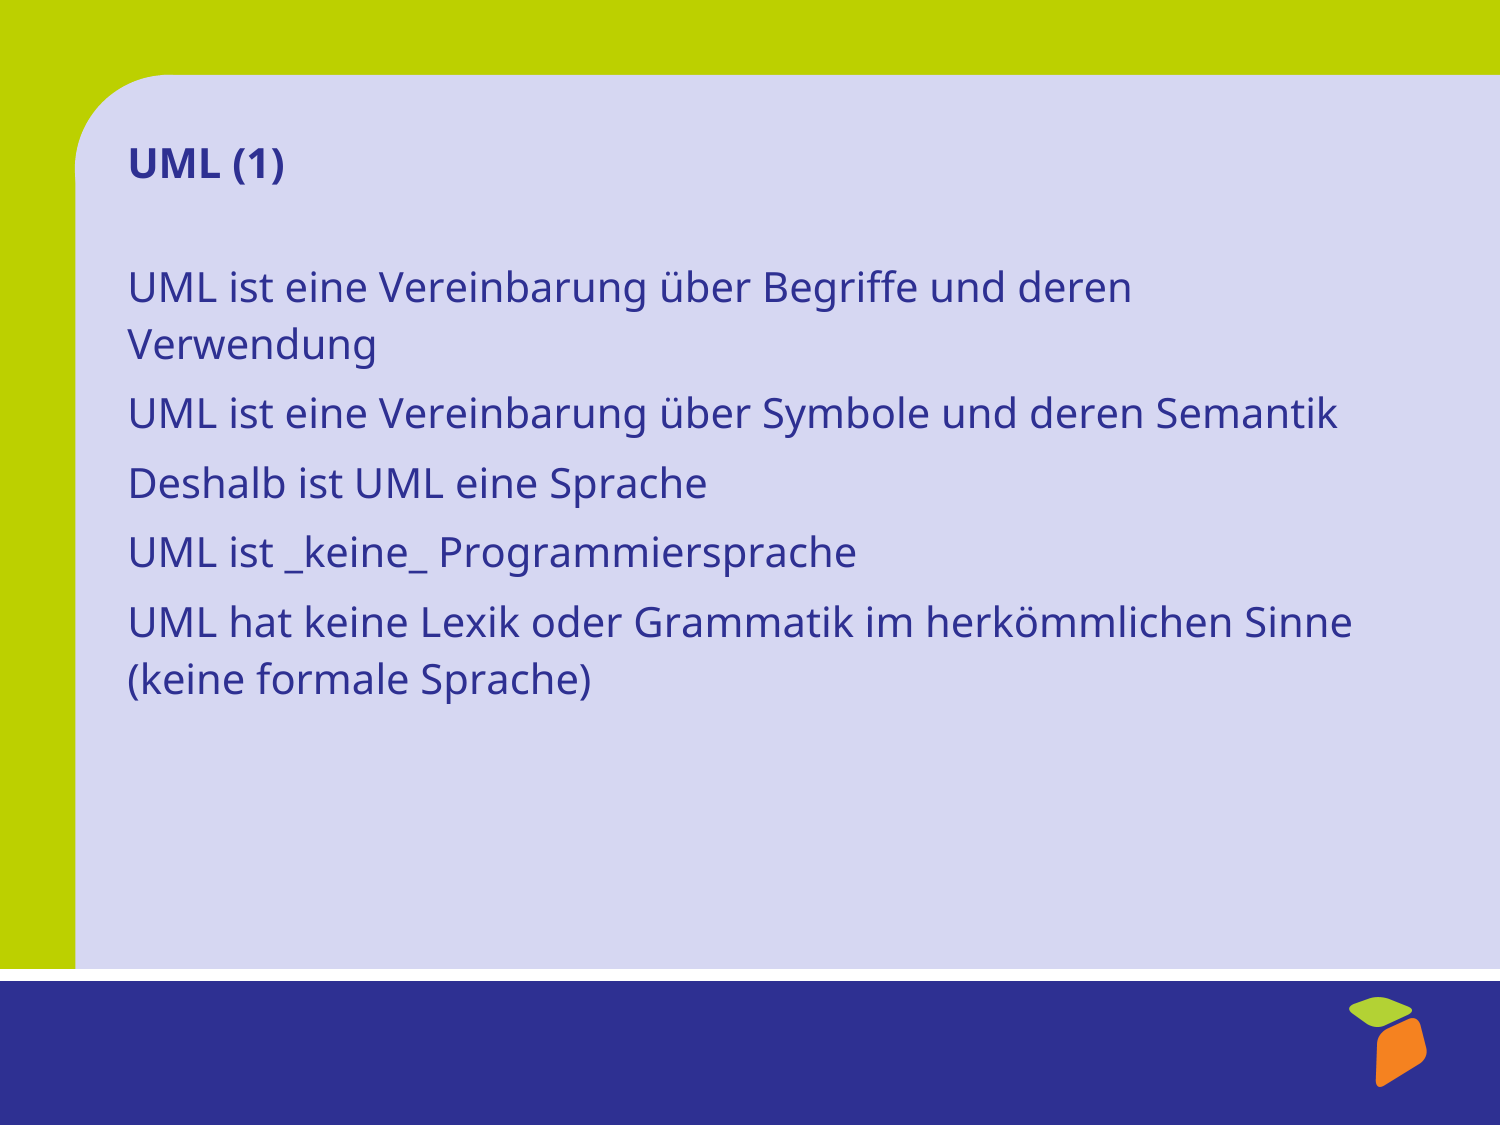

# UML (1)
UML ist eine Vereinbarung über Begriffe und deren Verwendung
UML ist eine Vereinbarung über Symbole und deren Semantik
Deshalb ist UML eine Sprache
UML ist _keine_ Programmiersprache
UML hat keine Lexik oder Grammatik im herkömmlichen Sinne (keine formale Sprache)